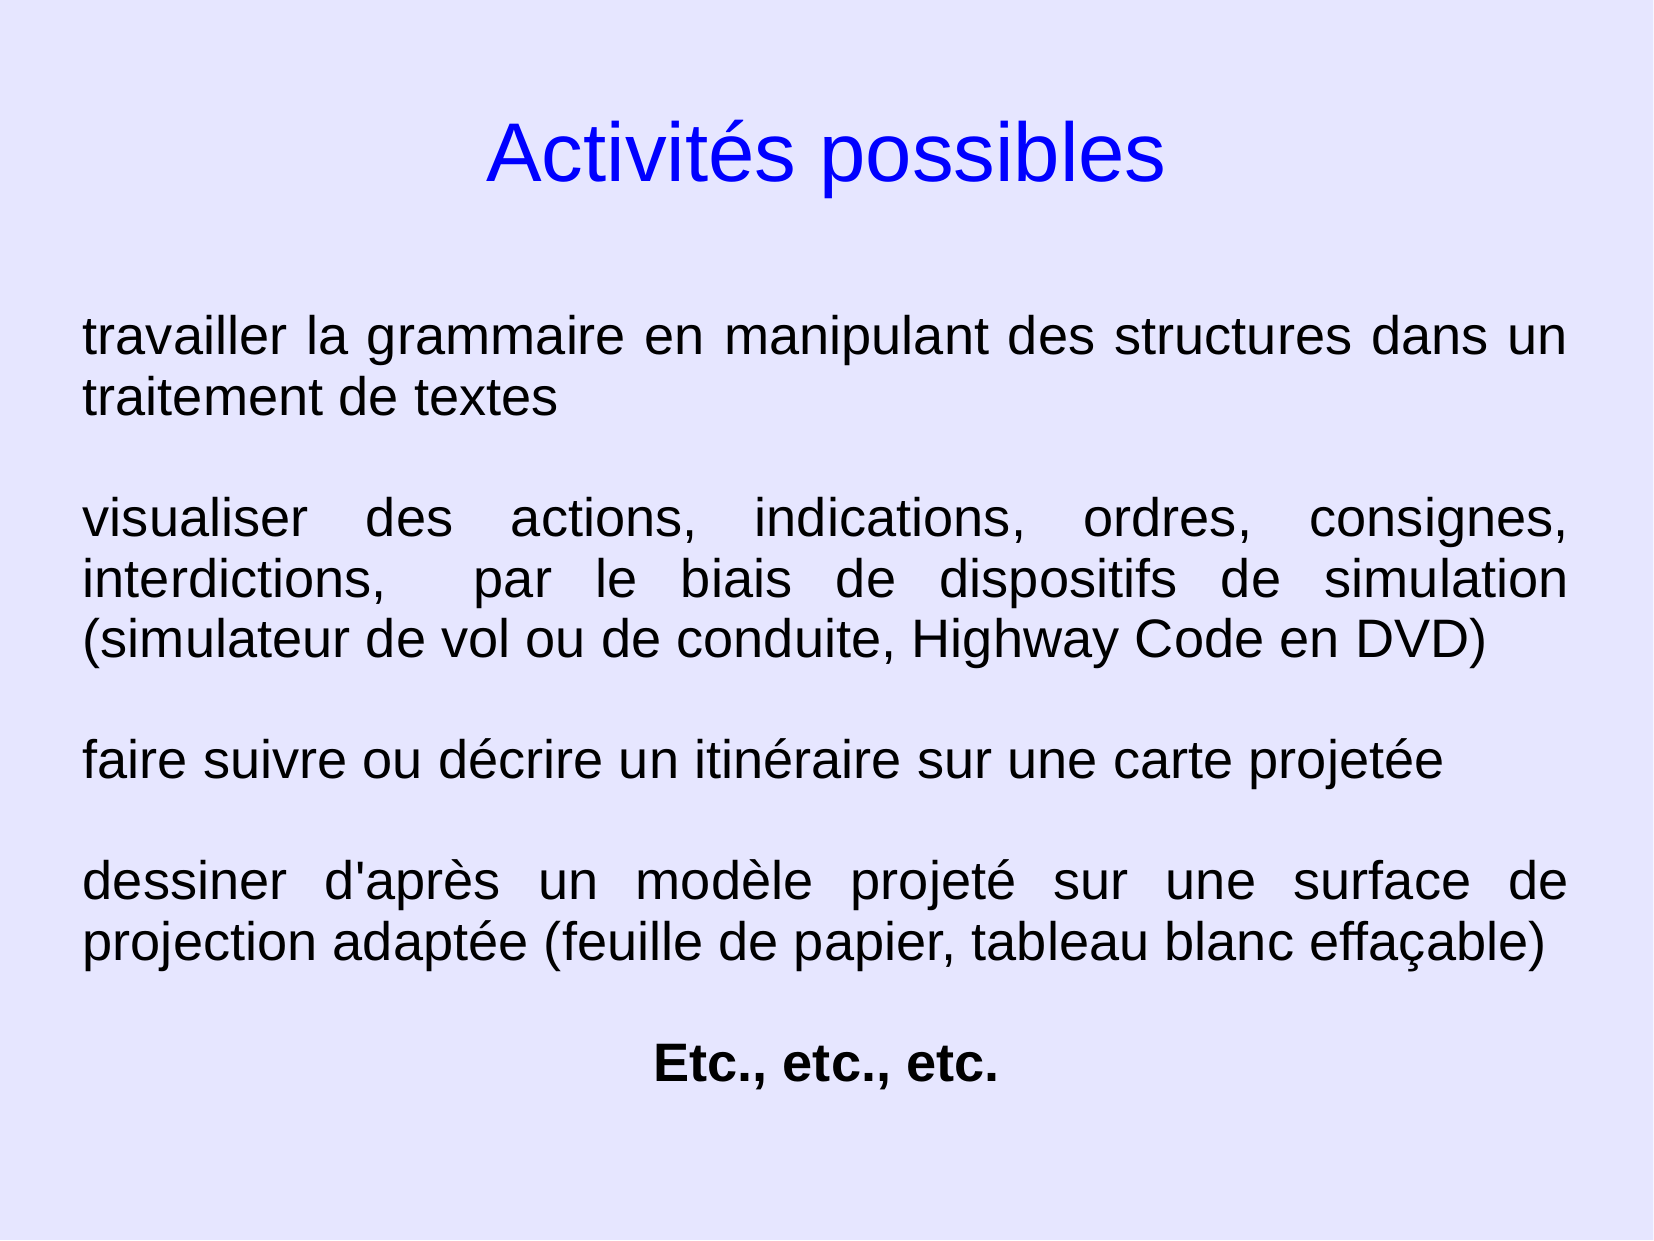

# Activités possibles
travailler la grammaire en manipulant des structures dans un traitement de textes
visualiser des actions, indications, ordres, consignes, interdictions, par le biais de dispositifs de simulation (simulateur de vol ou de conduite, Highway Code en DVD)
faire suivre ou décrire un itinéraire sur une carte projetée
dessiner d'après un modèle projeté sur une surface de projection adaptée (feuille de papier, tableau blanc effaçable)
Etc., etc., etc.